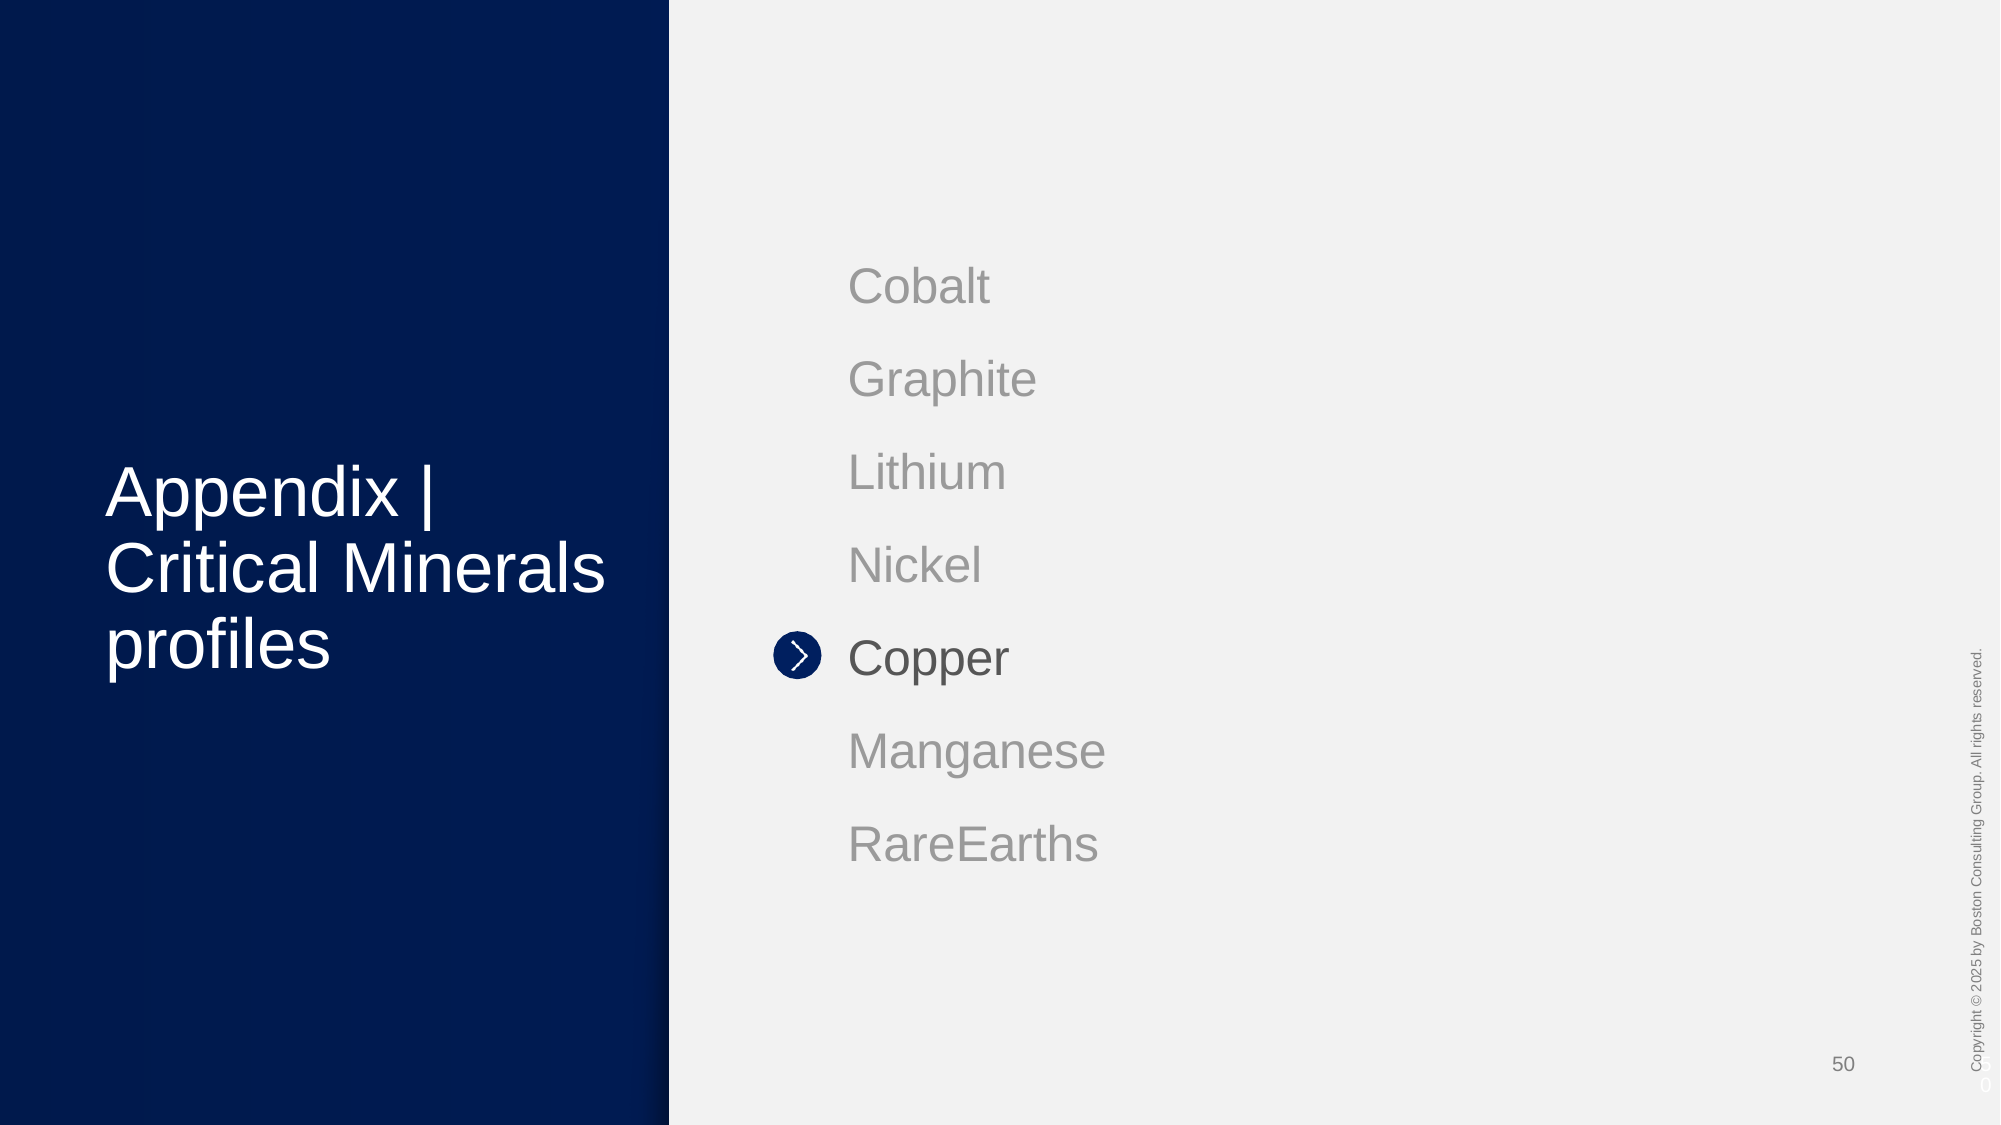

Cobalt Graphite Lithium Nickel Copper Manganese RareEarths
# Appendix | Critical Minerals profiles
41